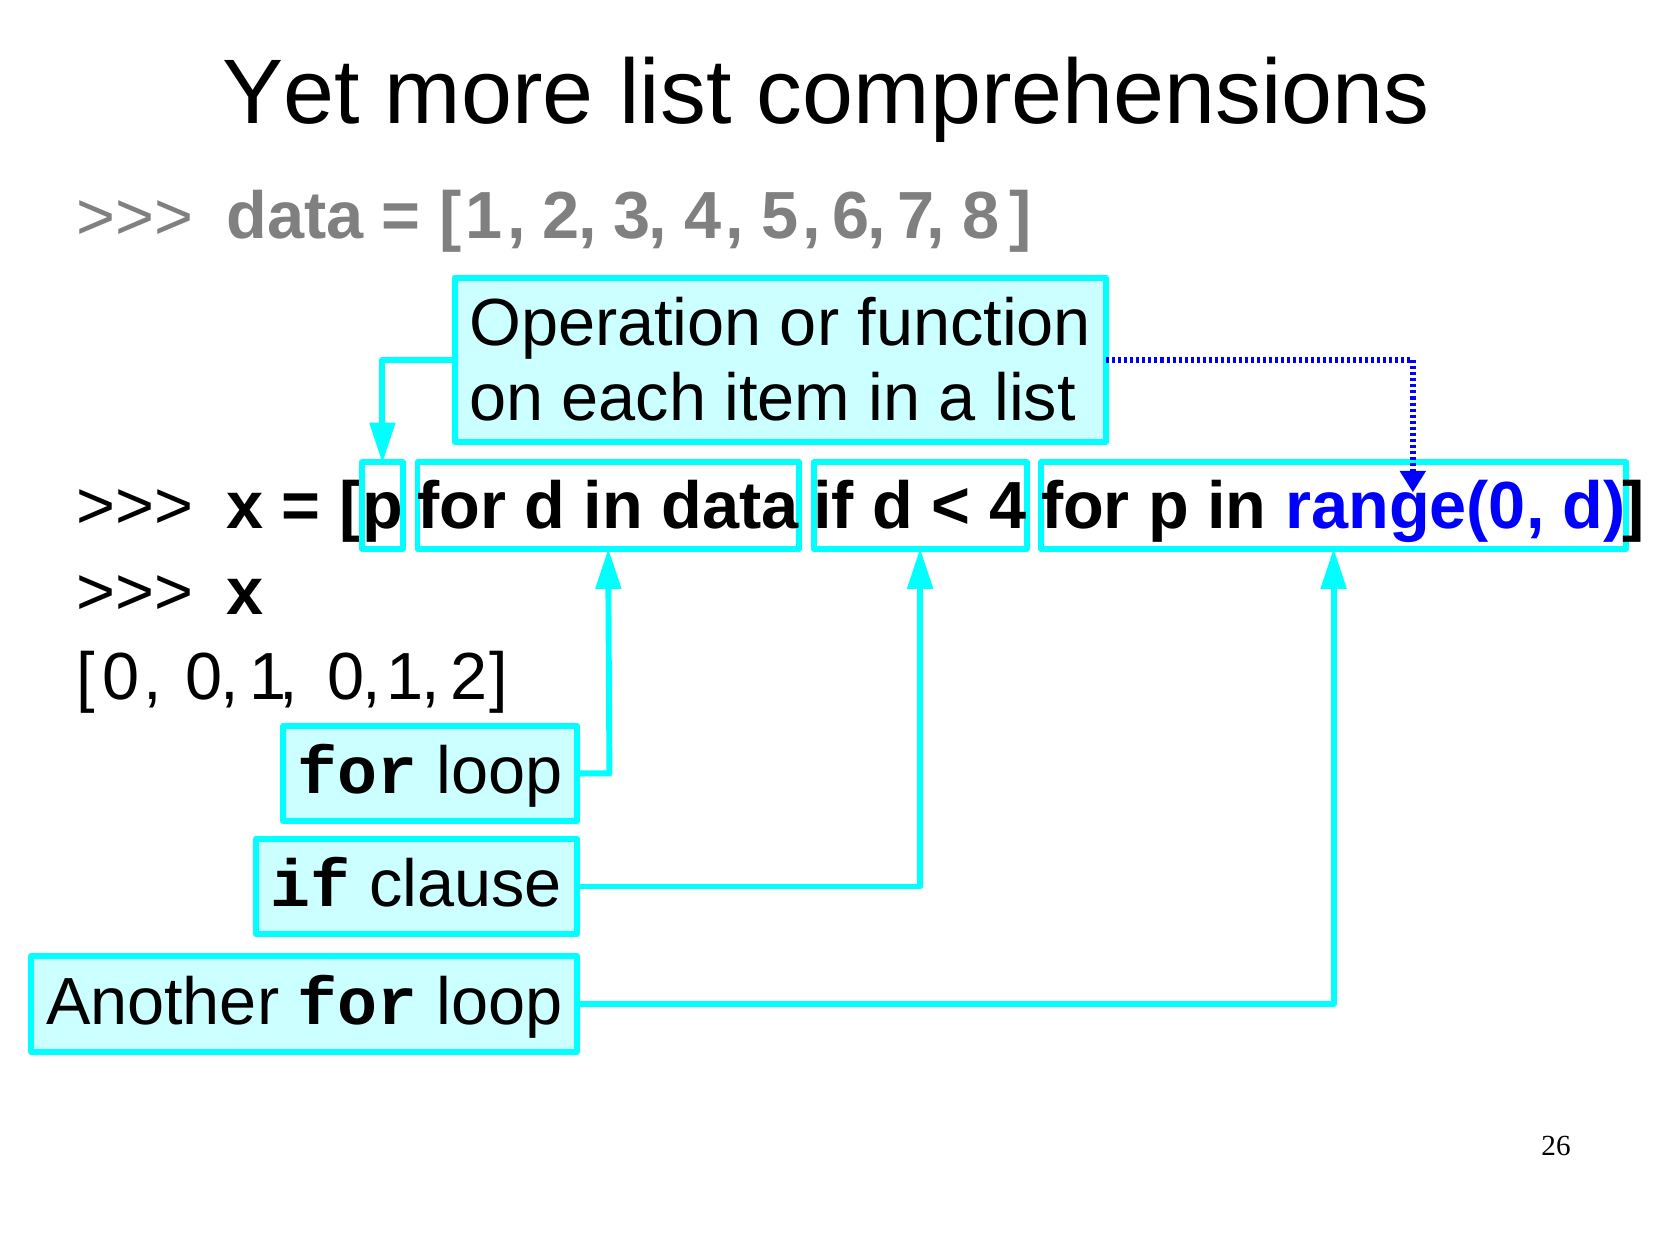

Yet more list comprehensions
data = [
1
,
2
,
3
,
4
,
5
,
6
,
7
,
8
]
>>>
Operation or function
on each item in a list
>>>
x = [
p
for d in data
if d < 4
for p in range(0, d)
]
>>>
x
0
,
1
,
]
[
0
,
0
,
,
2
1
for loop
if clause
Another for loop
26